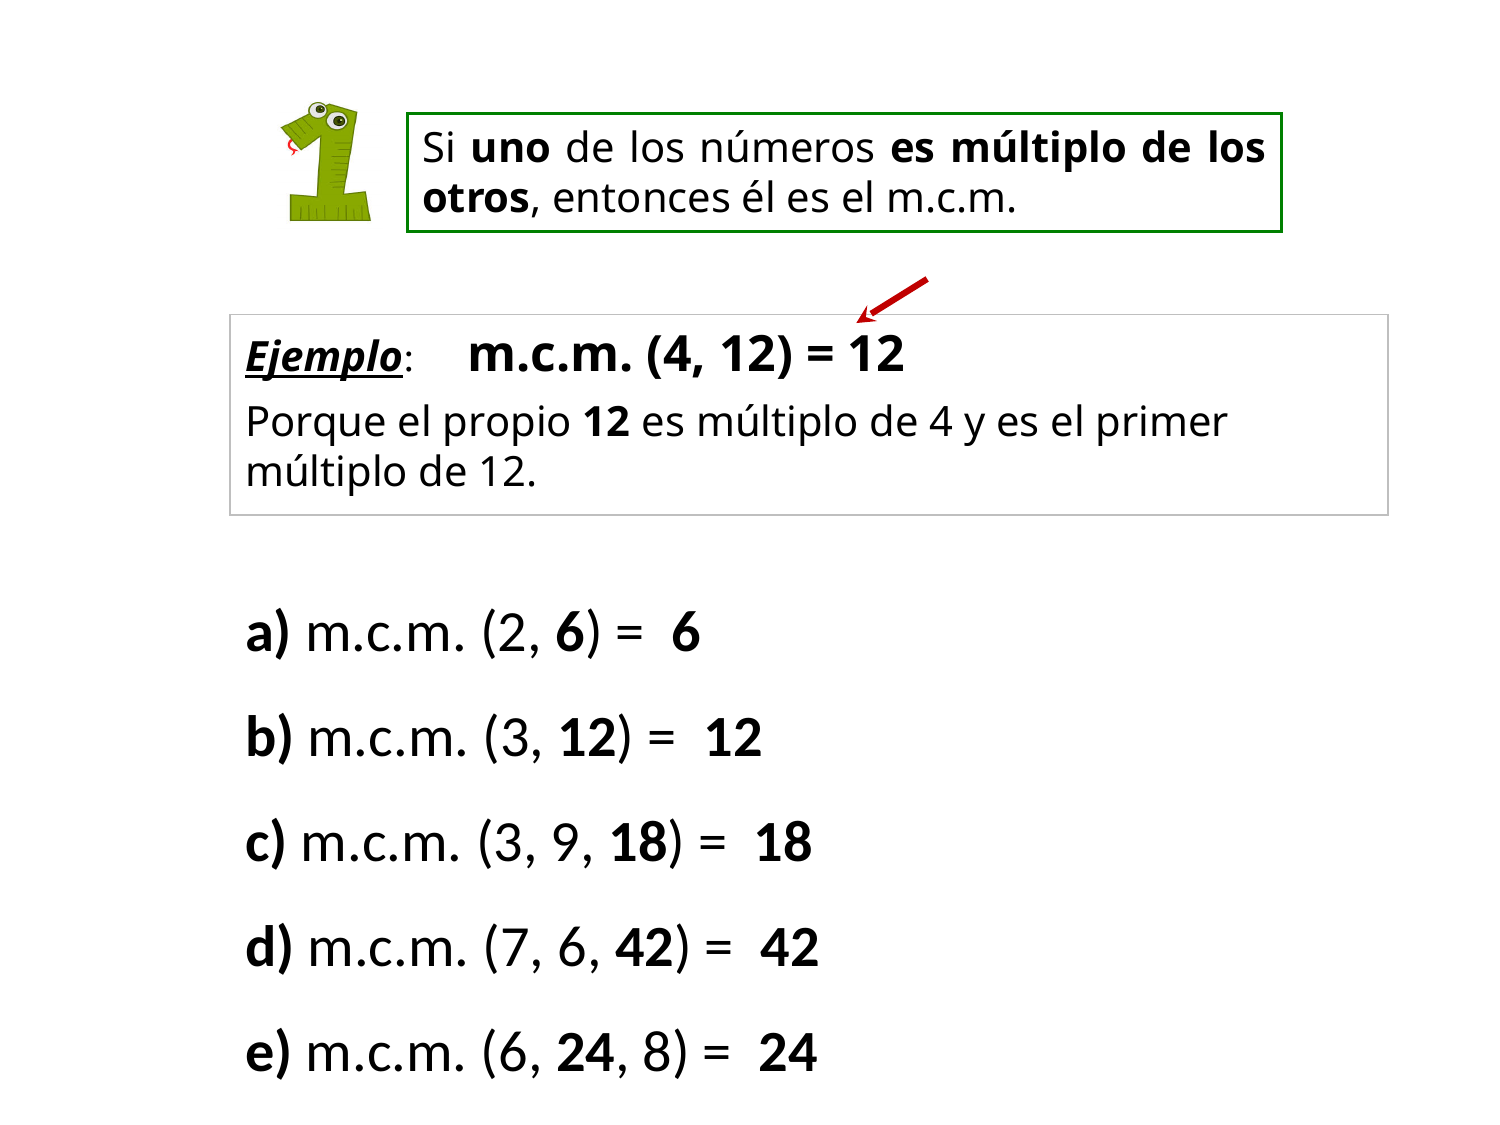

Si uno de los números es múltiplo de los otros, entonces él es el m.c.m.
Ejemplo: m.c.m. (4, 12) = 12
Porque el propio 12 es múltiplo de 4 y es el primer múltiplo de 12.
a) m.c.m. (2, 6) = 6
b) m.c.m. (3, 12) = 12
c) m.c.m. (3, 9, 18) = 18
d) m.c.m. (7, 6, 42) = 42
e) m.c.m. (6, 24, 8) = 24